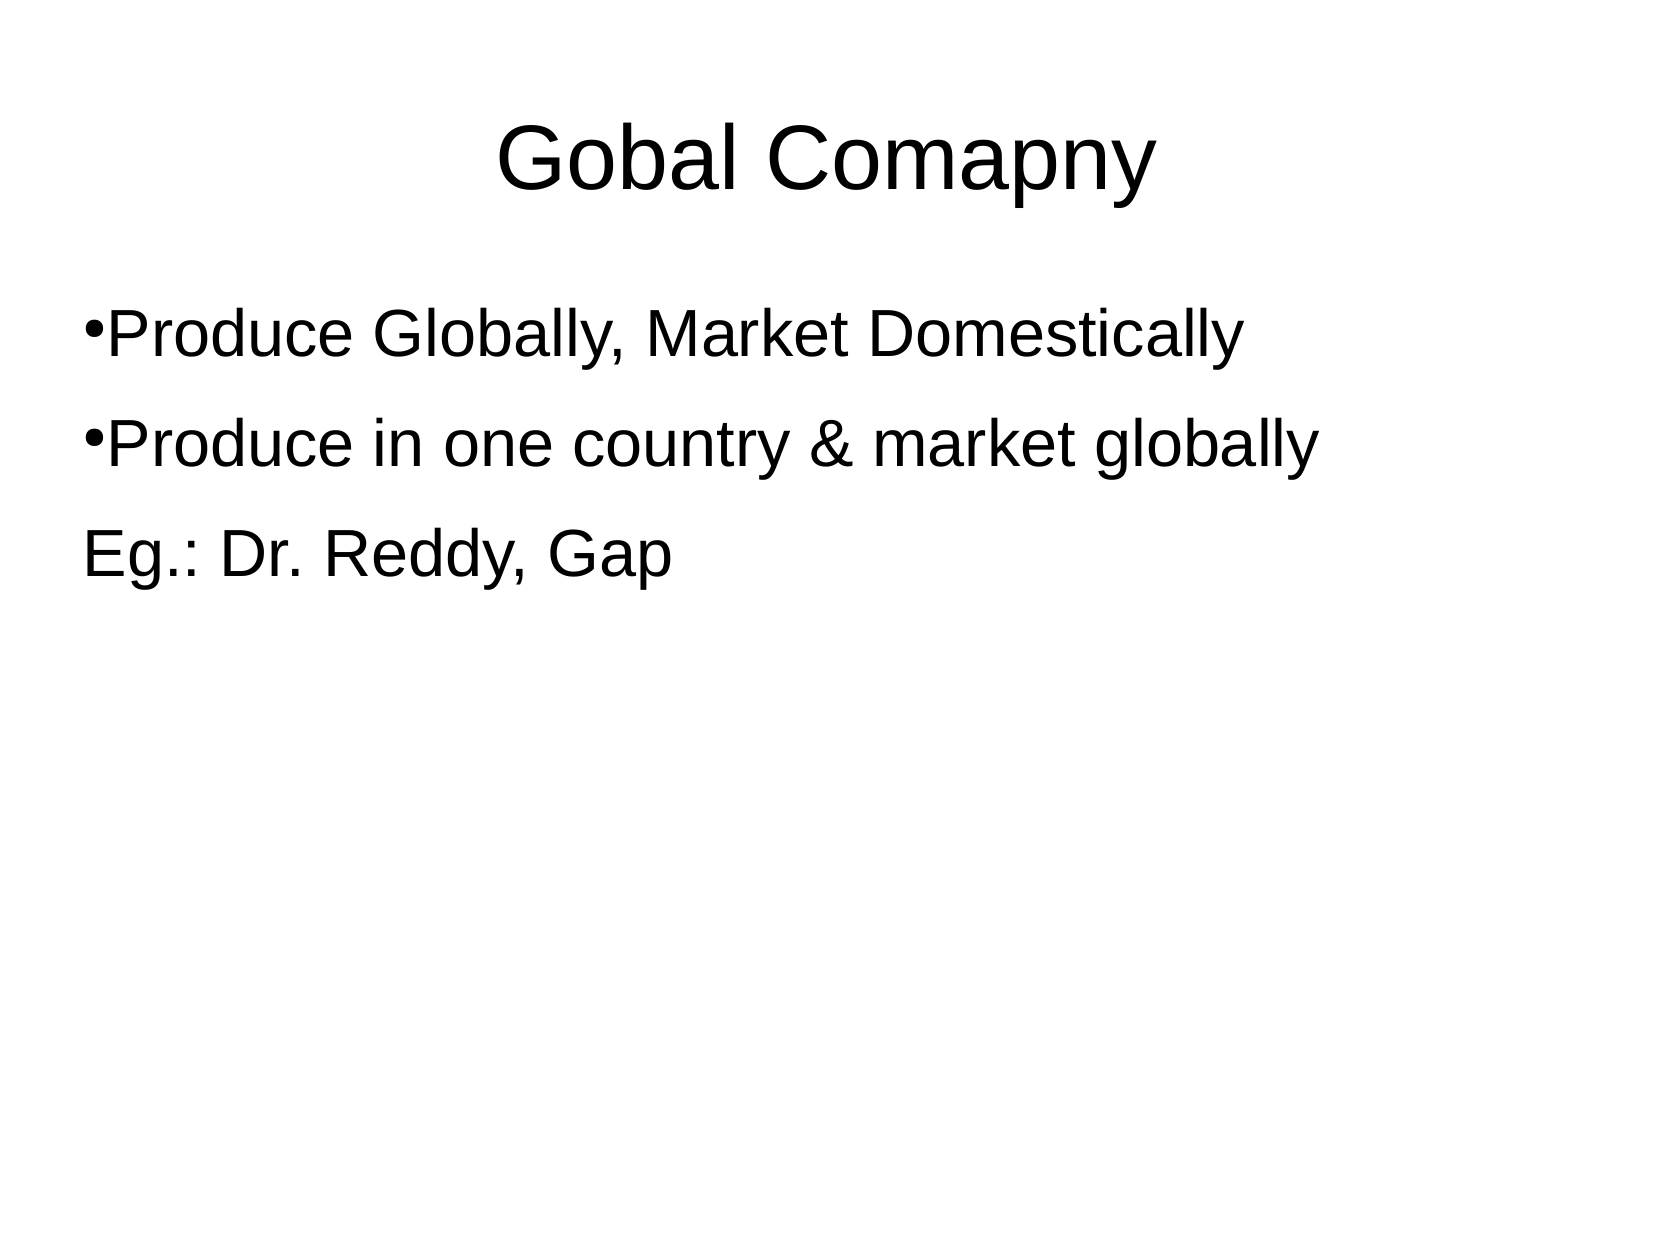

# Gobal Comapny
Produce Globally, Market Domestically
Produce in one country & market globally
Eg.: Dr. Reddy, Gap